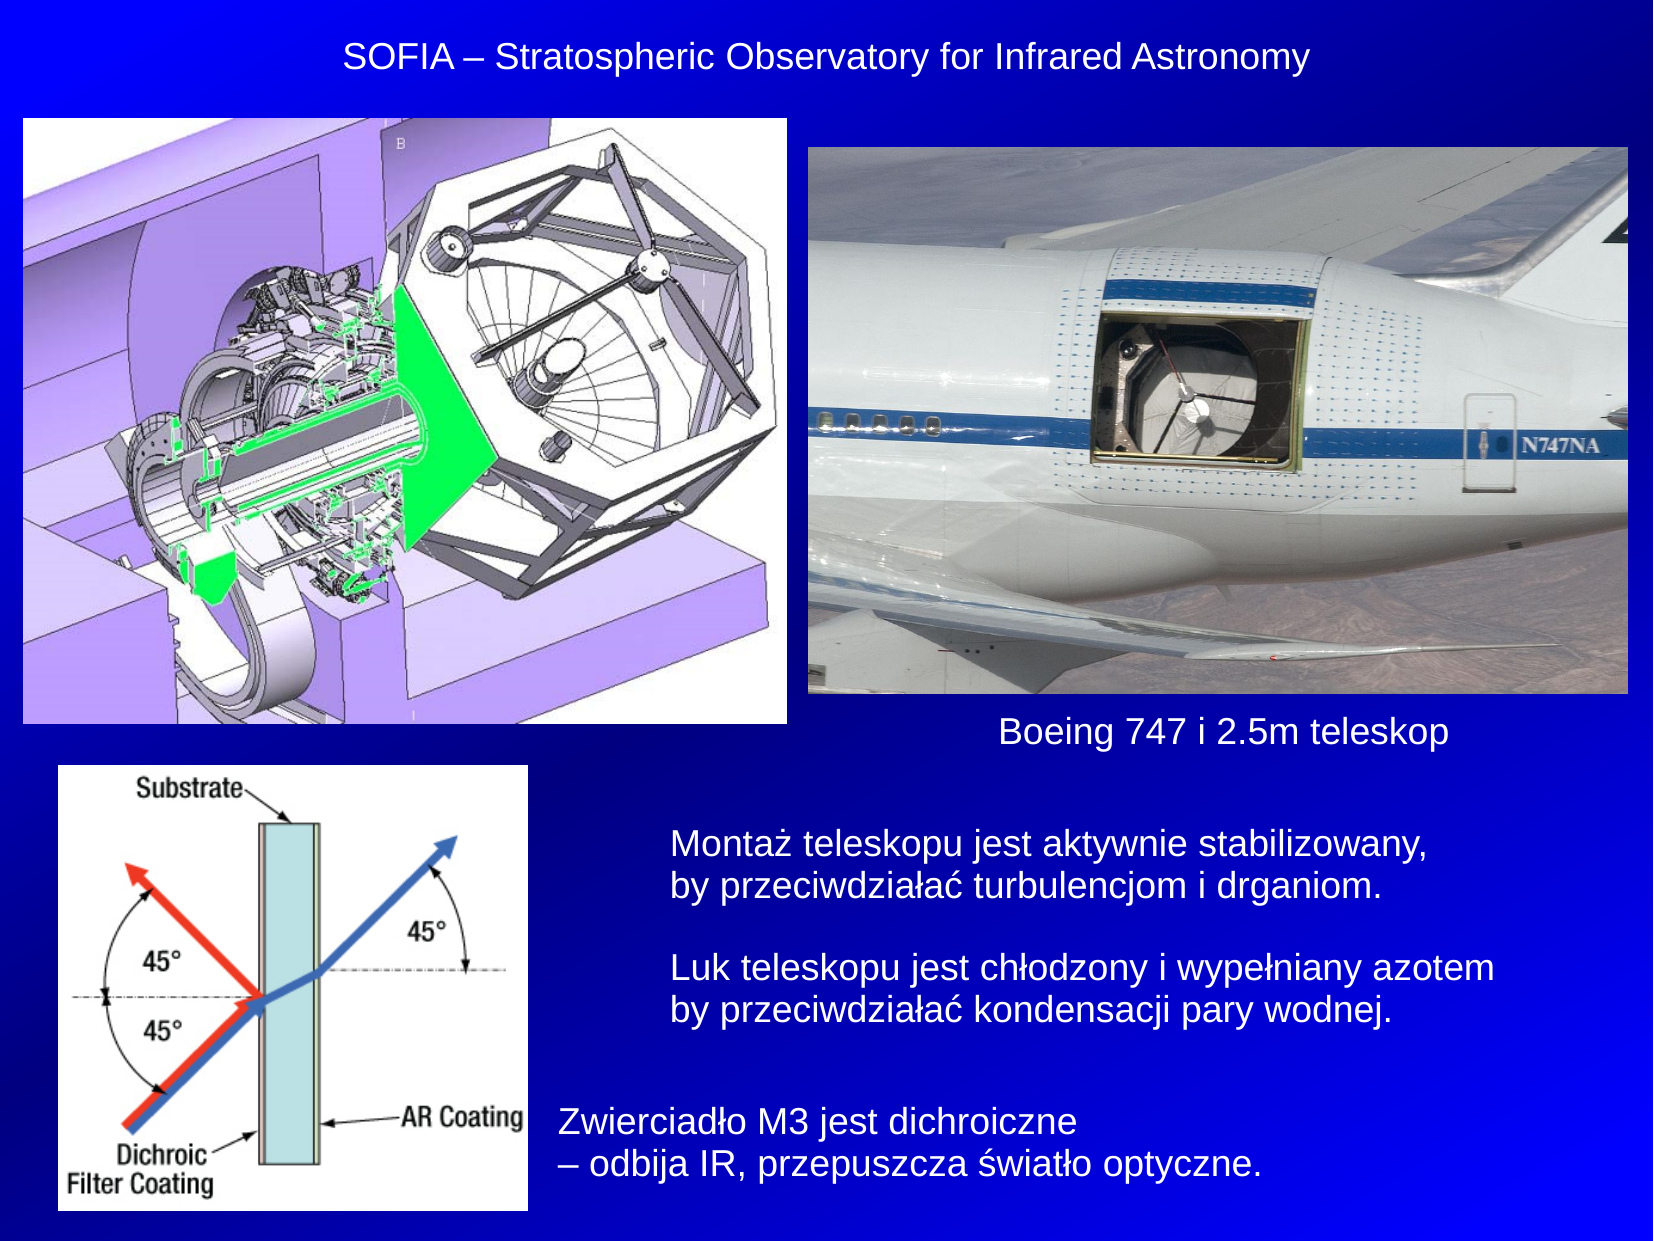

SOFIA – Stratospheric Observatory for Infrared Astronomy
Boeing 747 i 2.5m teleskop
Montaż teleskopu jest aktywnie stabilizowany,
by przeciwdziałać turbulencjom i drganiom.
Luk teleskopu jest chłodzony i wypełniany azotem
by przeciwdziałać kondensacji pary wodnej.
Zwierciadło M3 jest dichroiczne
– odbija IR, przepuszcza światło optyczne.